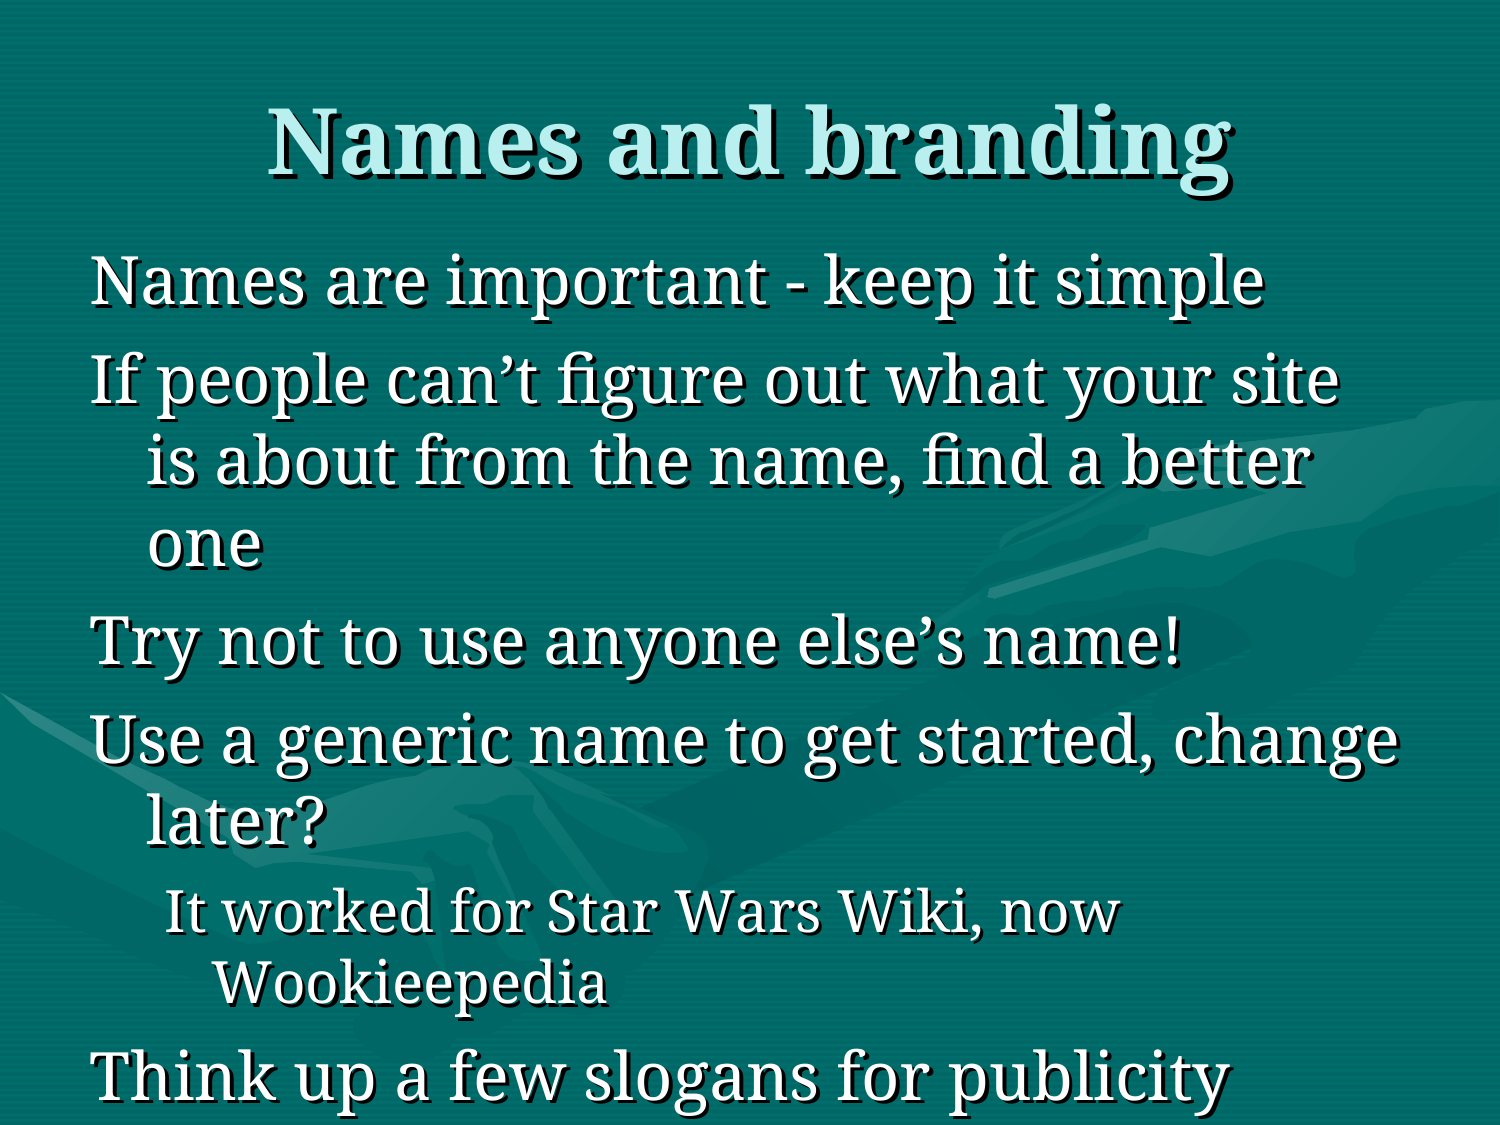

# Names and branding
Names are important - keep it simple
If people can’t figure out what your site is about from the name, find a better one
Try not to use anyone else’s name!
Use a generic name to get started, change later?
It worked for Star Wars Wiki, now Wookieepedia
Think up a few slogans for publicity purposes
Example: “By Furries, For Furries, About Furries”
Helps define both contributors and visitors